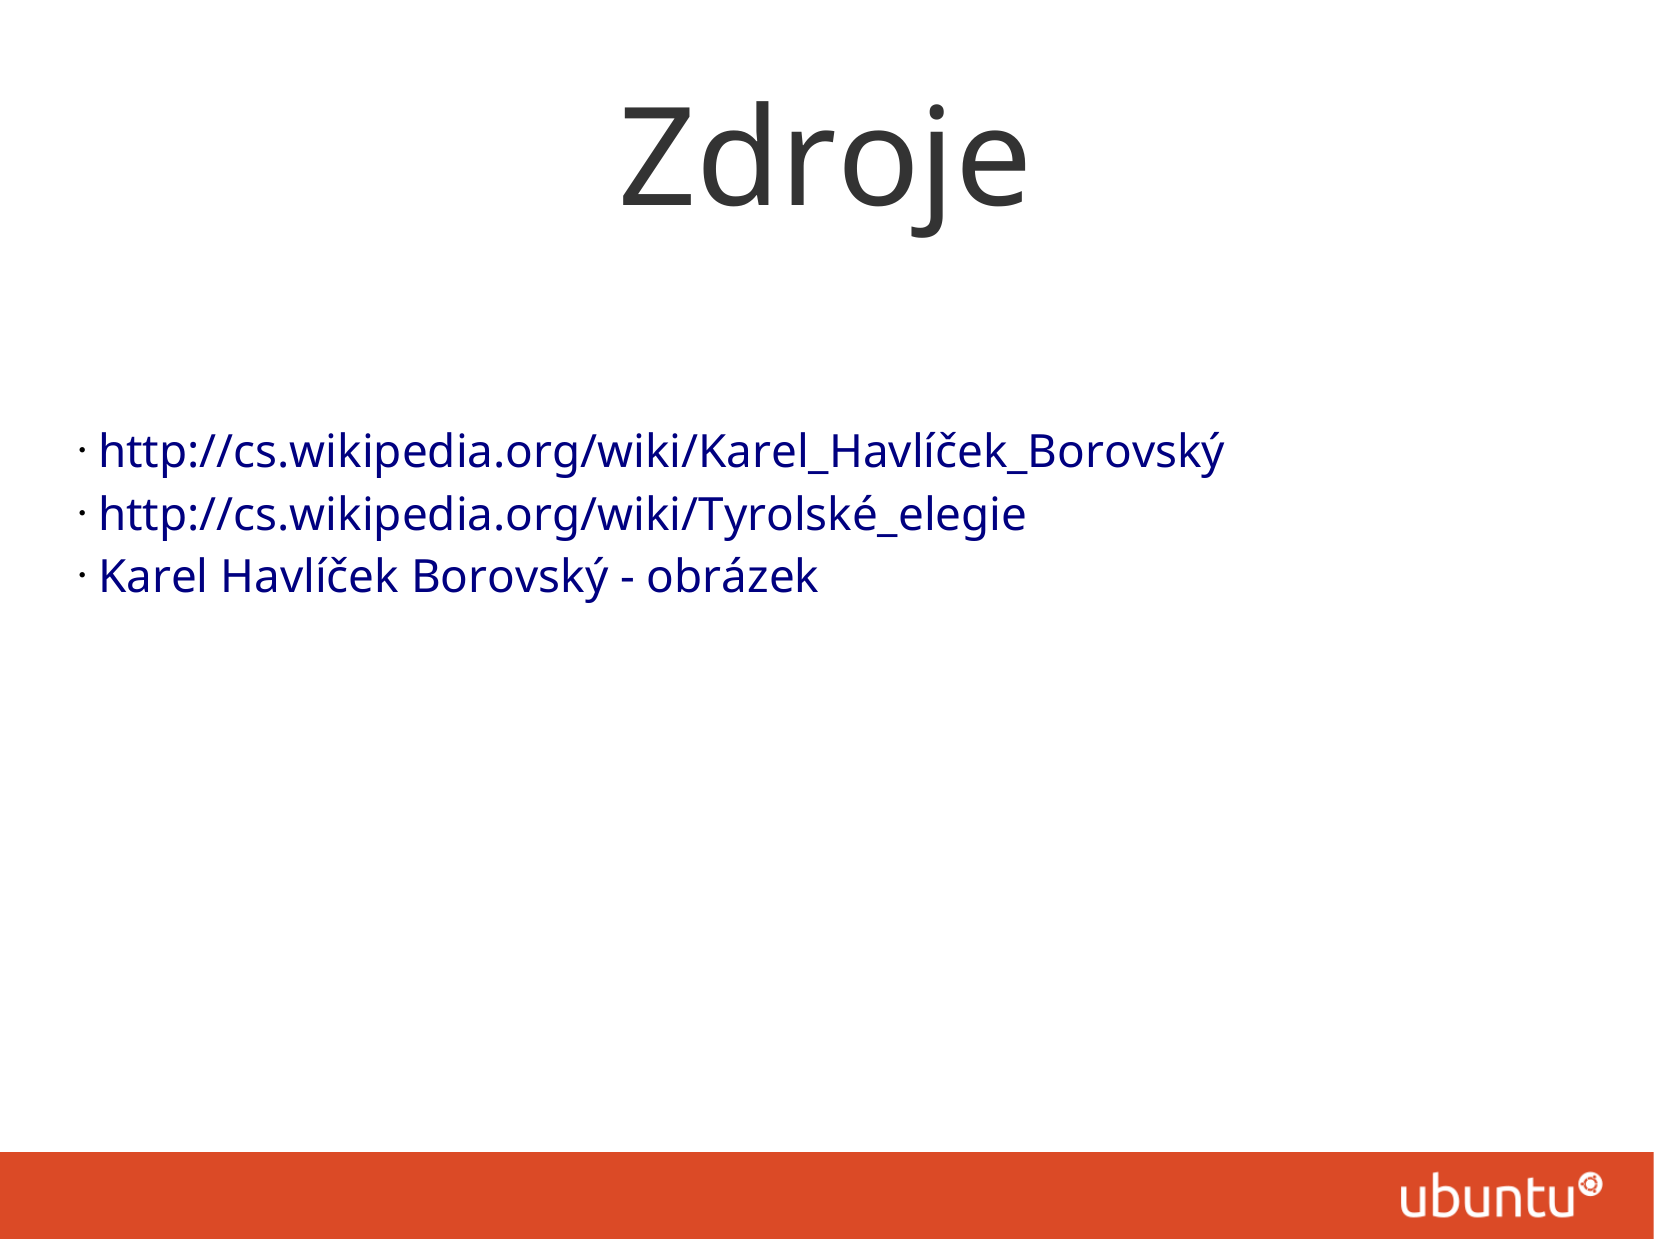

# Zdroje
 http://cs.wikipedia.org/wiki/Karel_Havlíček_Borovský
 http://cs.wikipedia.org/wiki/Tyrolské_elegie
 Karel Havlíček Borovský - obrázek